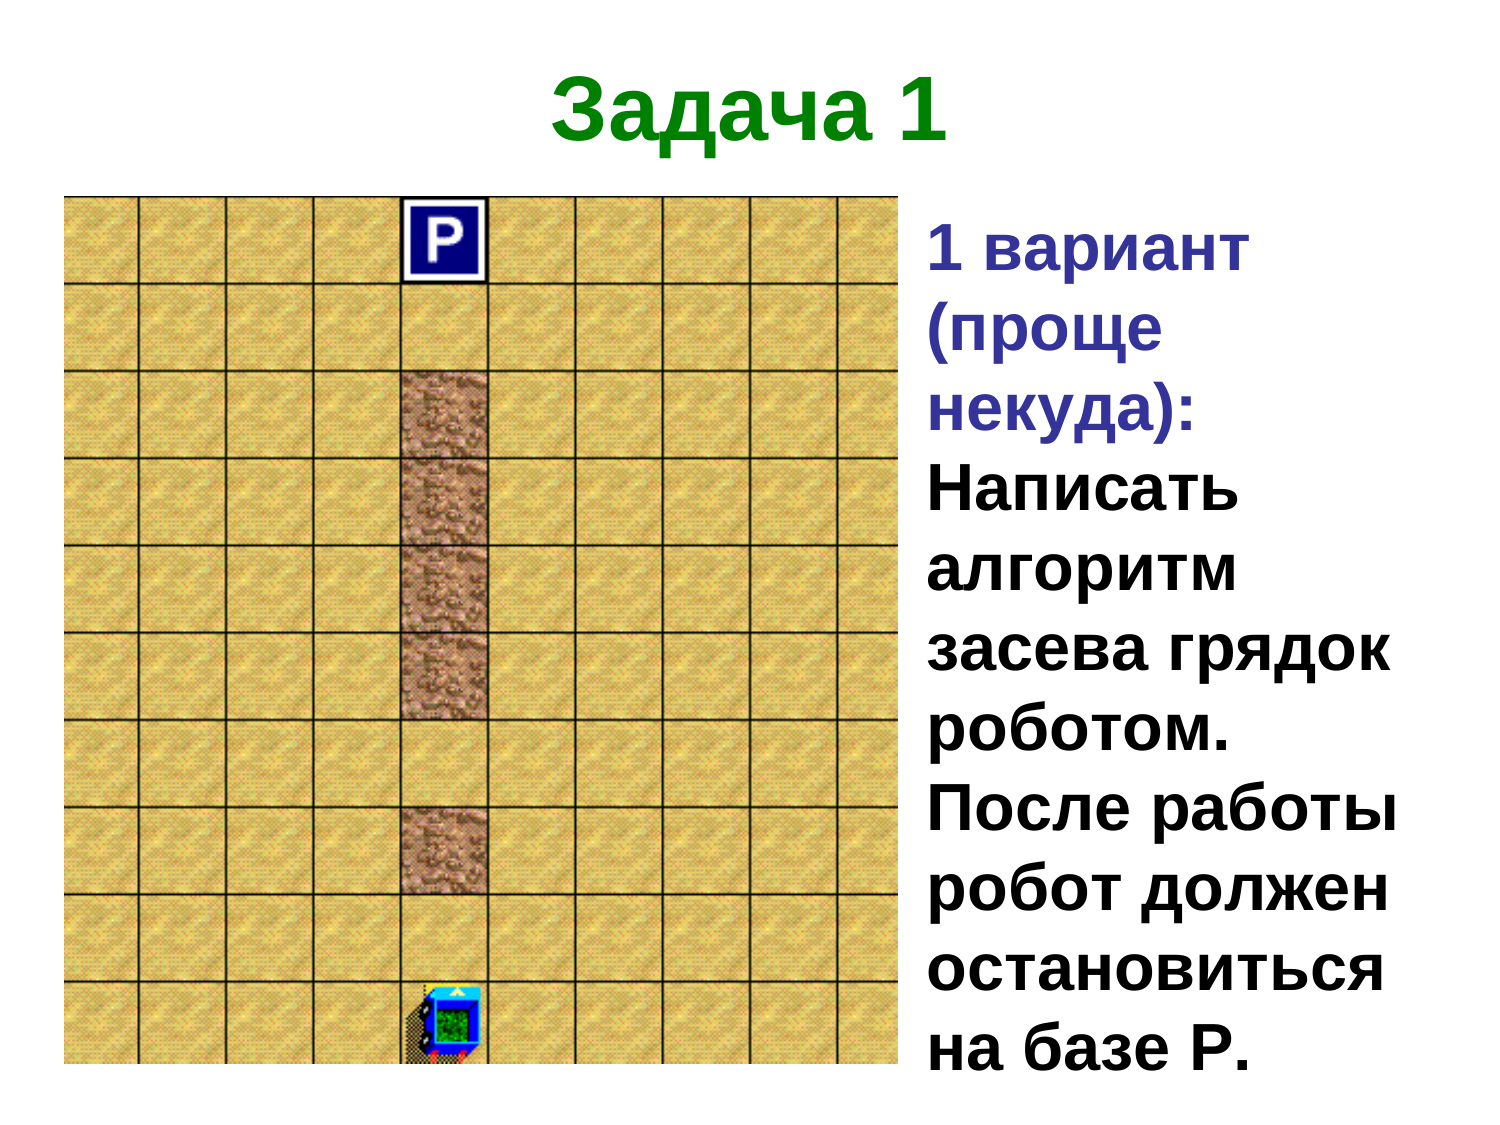

# Задача 1
1 вариант (проще некуда):
Написать алгоритм
засева грядок роботом.
После работы робот должен
остановиться на базе P.